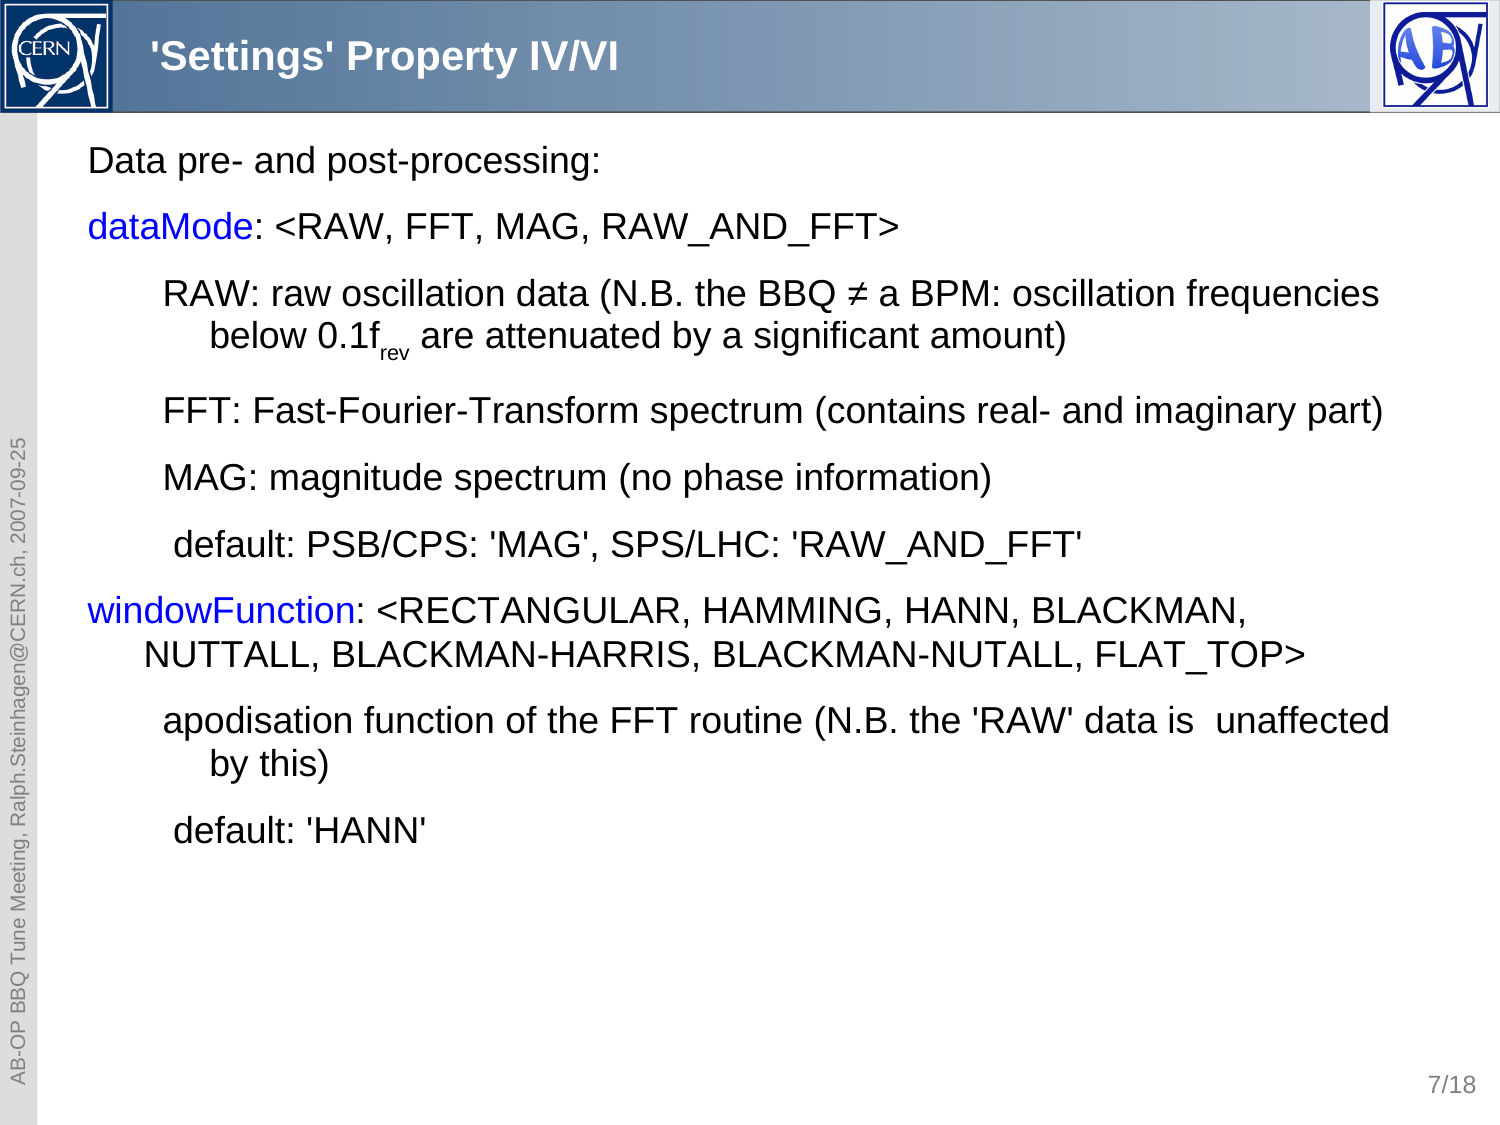

# 'Settings' Property IV/VI
Data pre- and post-processing:
dataMode: <RAW, FFT, MAG, RAW_AND_FFT>
RAW: raw oscillation data (N.B. the BBQ ≠ a BPM: oscillation frequencies below 0.1frev are attenuated by a significant amount)
FFT: Fast-Fourier-Transform spectrum (contains real- and imaginary part)
MAG: magnitude spectrum (no phase information)
 default: PSB/CPS: 'MAG', SPS/LHC: 'RAW_AND_FFT'
windowFunction: <RECTANGULAR, HAMMING, HANN, BLACKMAN, NUTTALL, BLACKMAN-HARRIS, BLACKMAN-NUTALL, FLAT_TOP>
apodisation function of the FFT routine (N.B. the 'RAW' data is unaffected by this)
 default: 'HANN'